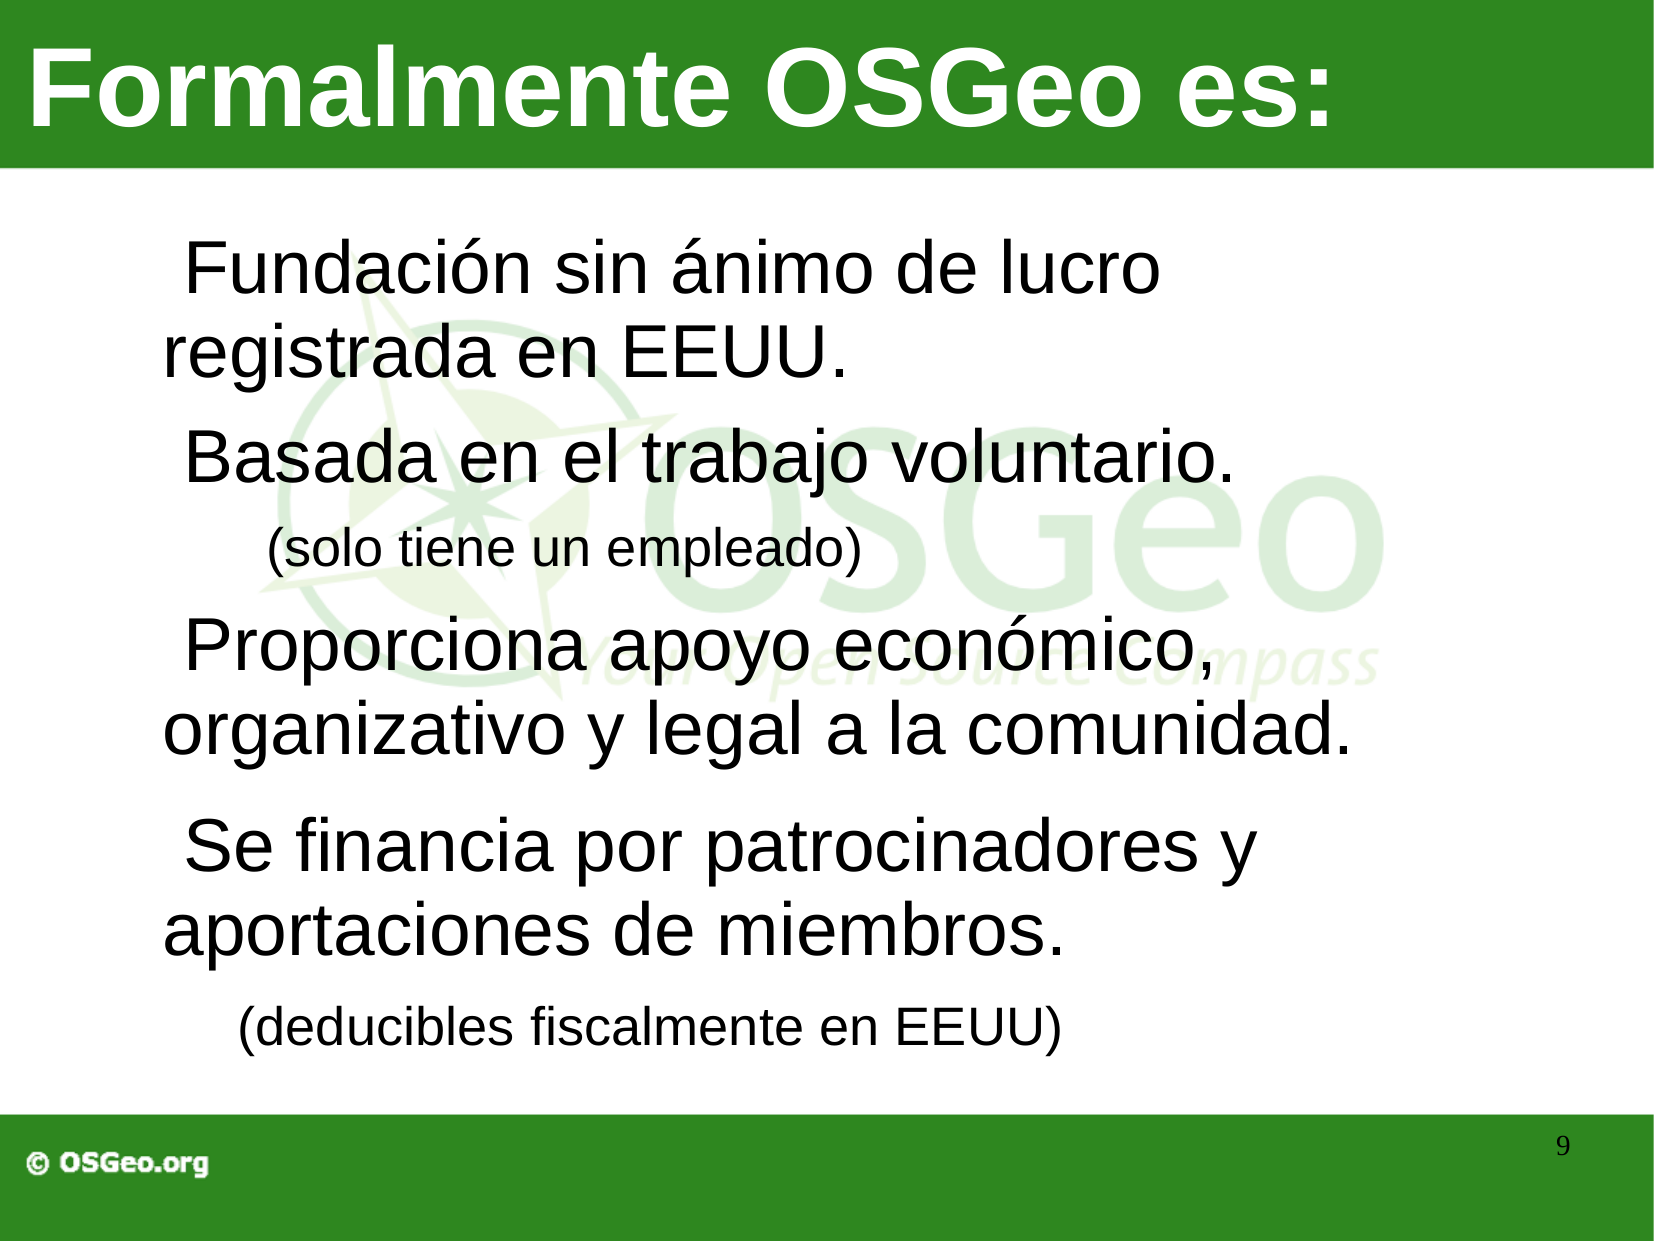

Formalmente OSGeo es:
 Fundación sin ánimo de lucro registrada en EEUU.
 Basada en el trabajo voluntario.
 (solo tiene un empleado)
 Proporciona apoyo económico, organizativo y legal a la comunidad.
 Se financia por patrocinadores y aportaciones de miembros.
 (deducibles fiscalmente en EEUU)
9